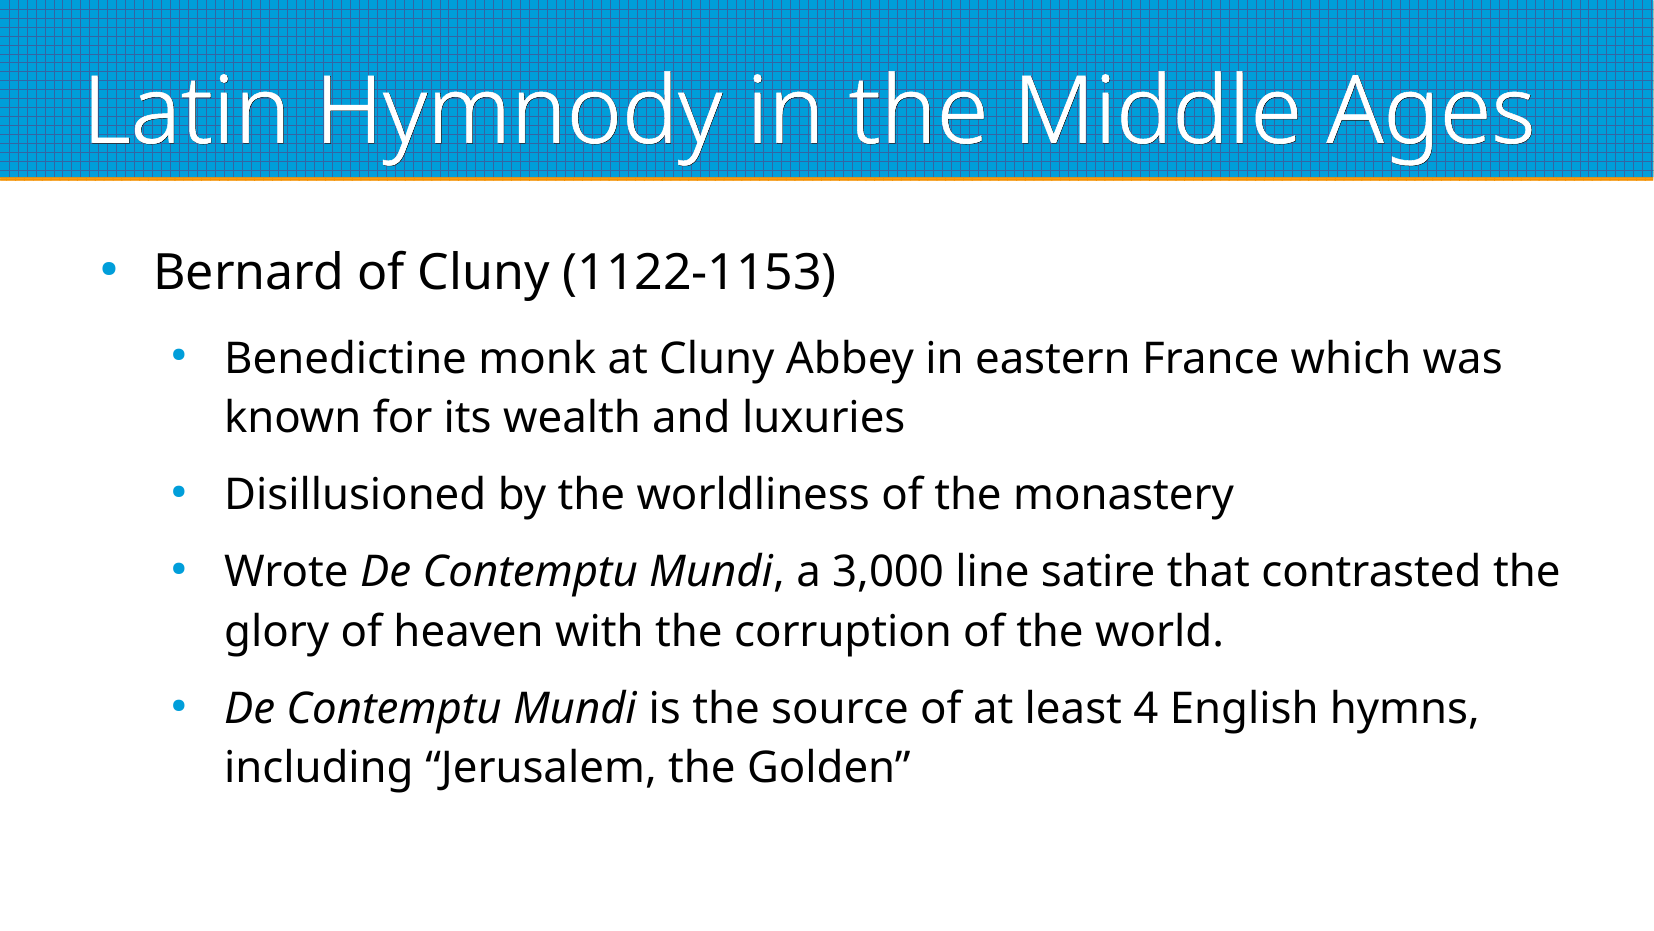

# Latin Hymnody in the Middle Ages
Bernard of Cluny (1122-1153)
Benedictine monk at Cluny Abbey in eastern France which was known for its wealth and luxuries
Disillusioned by the worldliness of the monastery
Wrote De Contemptu Mundi, a 3,000 line satire that contrasted the glory of heaven with the corruption of the world.
De Contemptu Mundi is the source of at least 4 English hymns, including “Jerusalem, the Golden”